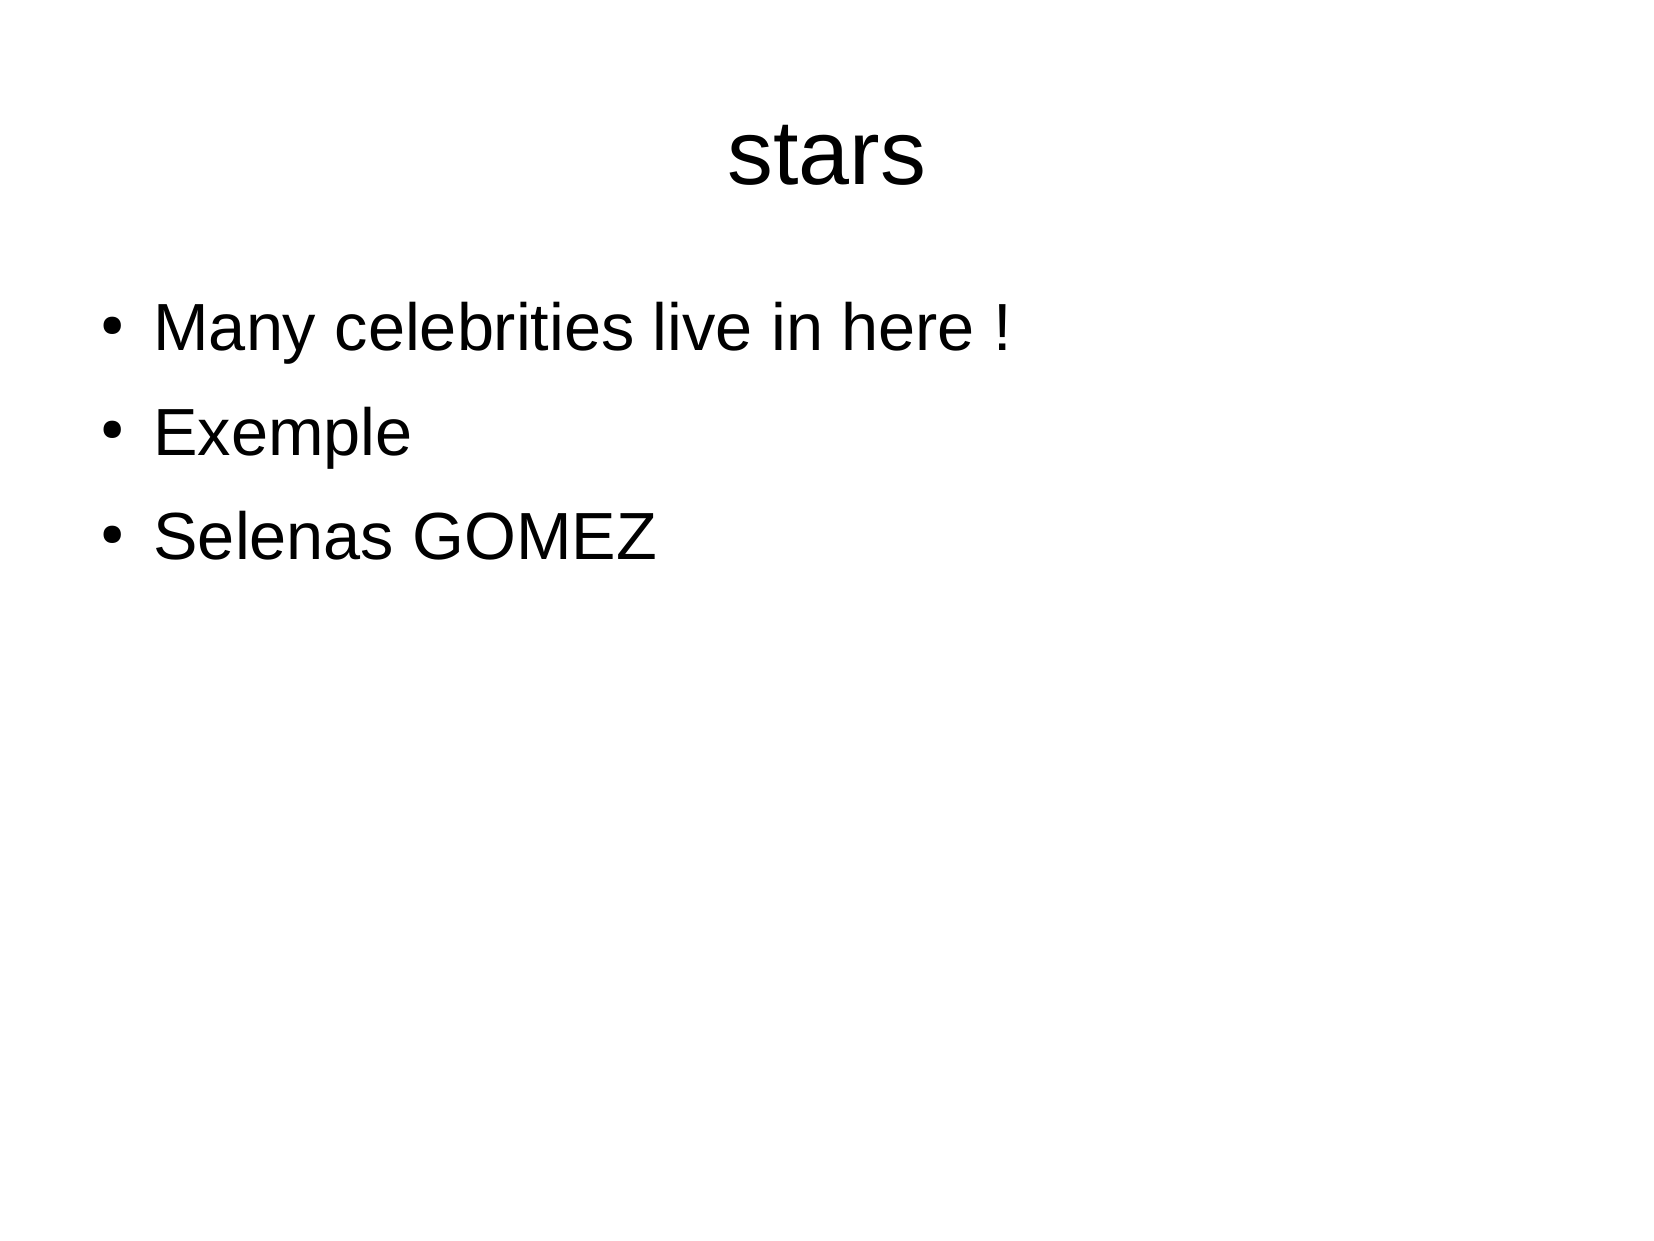

# stars
Many celebrities live in here !
Exemple
Selenas GOMEZ